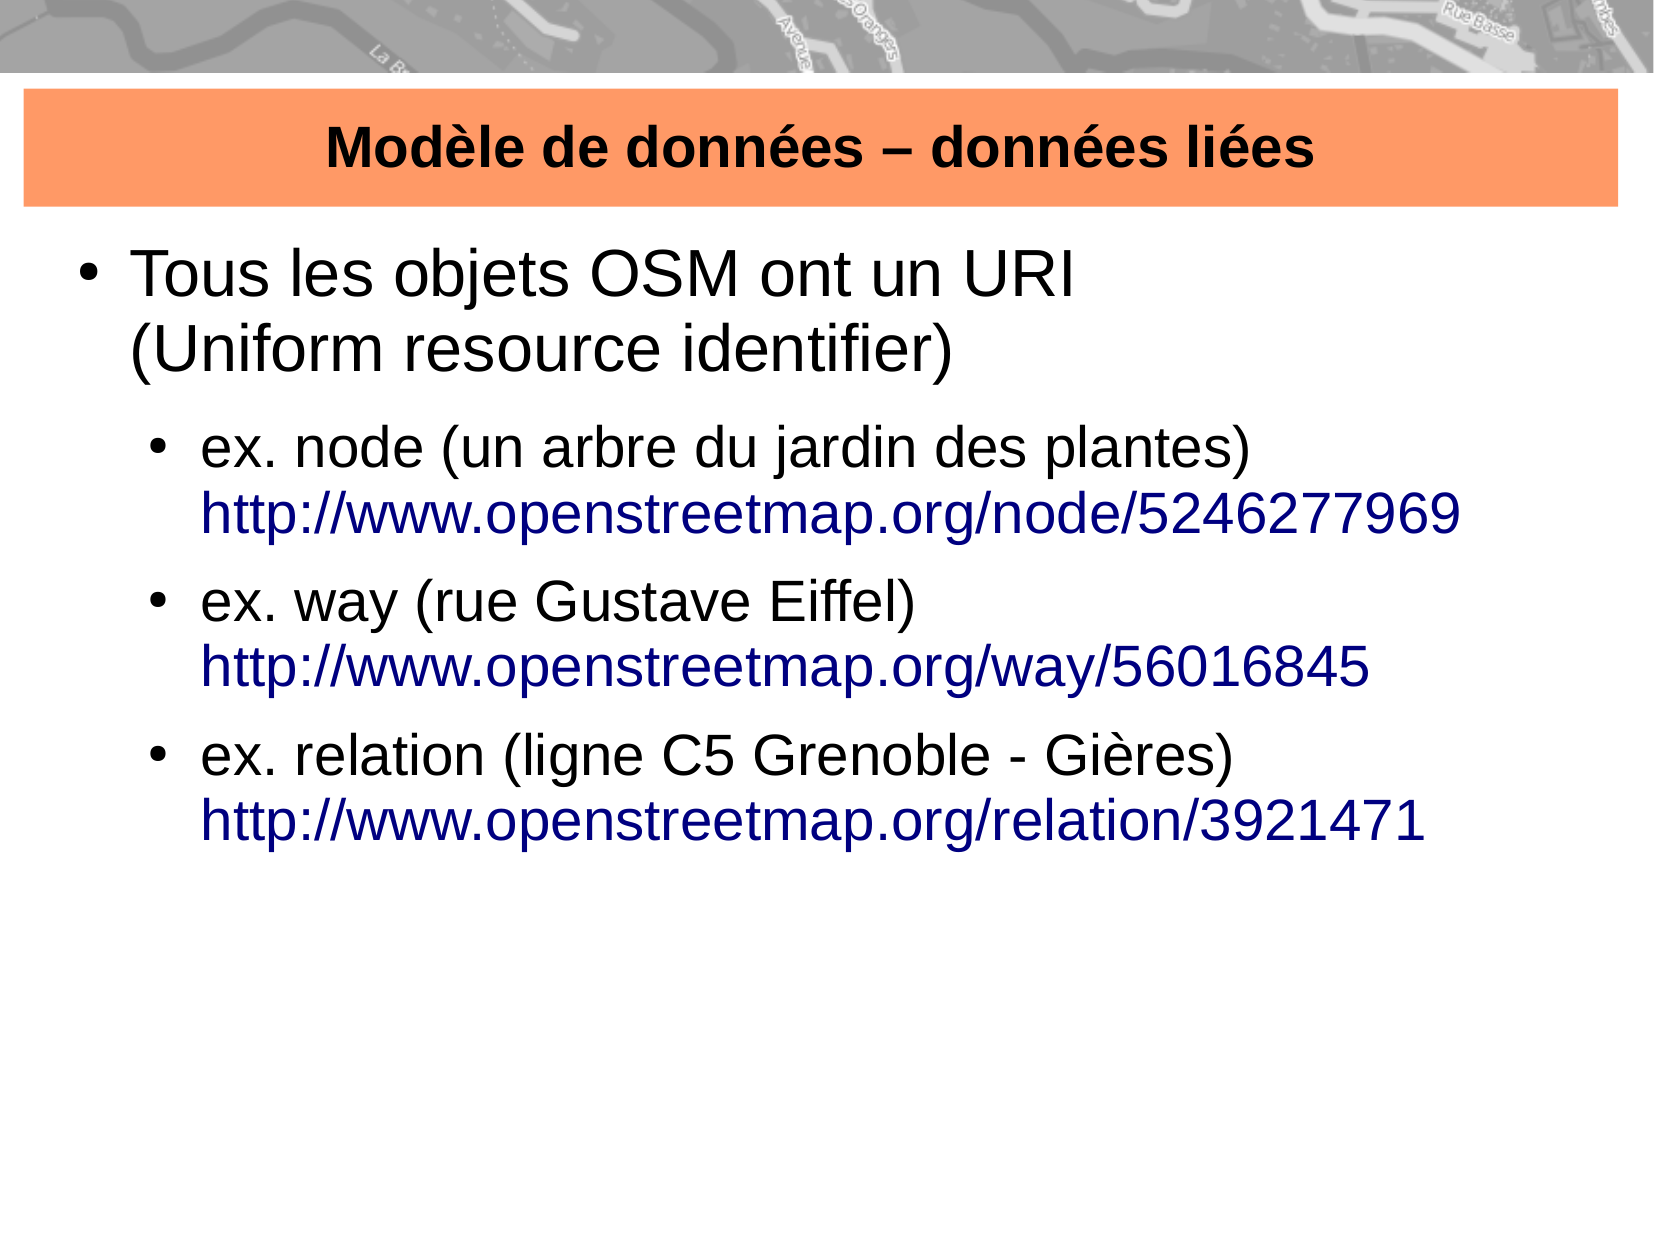

| | | | |
| --- | --- | --- | --- |
Modèle de données – données liées
# Tous les objets OSM ont un URI (Uniform resource identifier)
ex. node (un arbre du jardin des plantes)
http://www.openstreetmap.org/node/5246277969
ex. way (rue Gustave Eiffel)
http://www.openstreetmap.org/way/56016845
ex. relation (ligne C5 Grenoble - Gières)
http://www.openstreetmap.org/relation/3921471